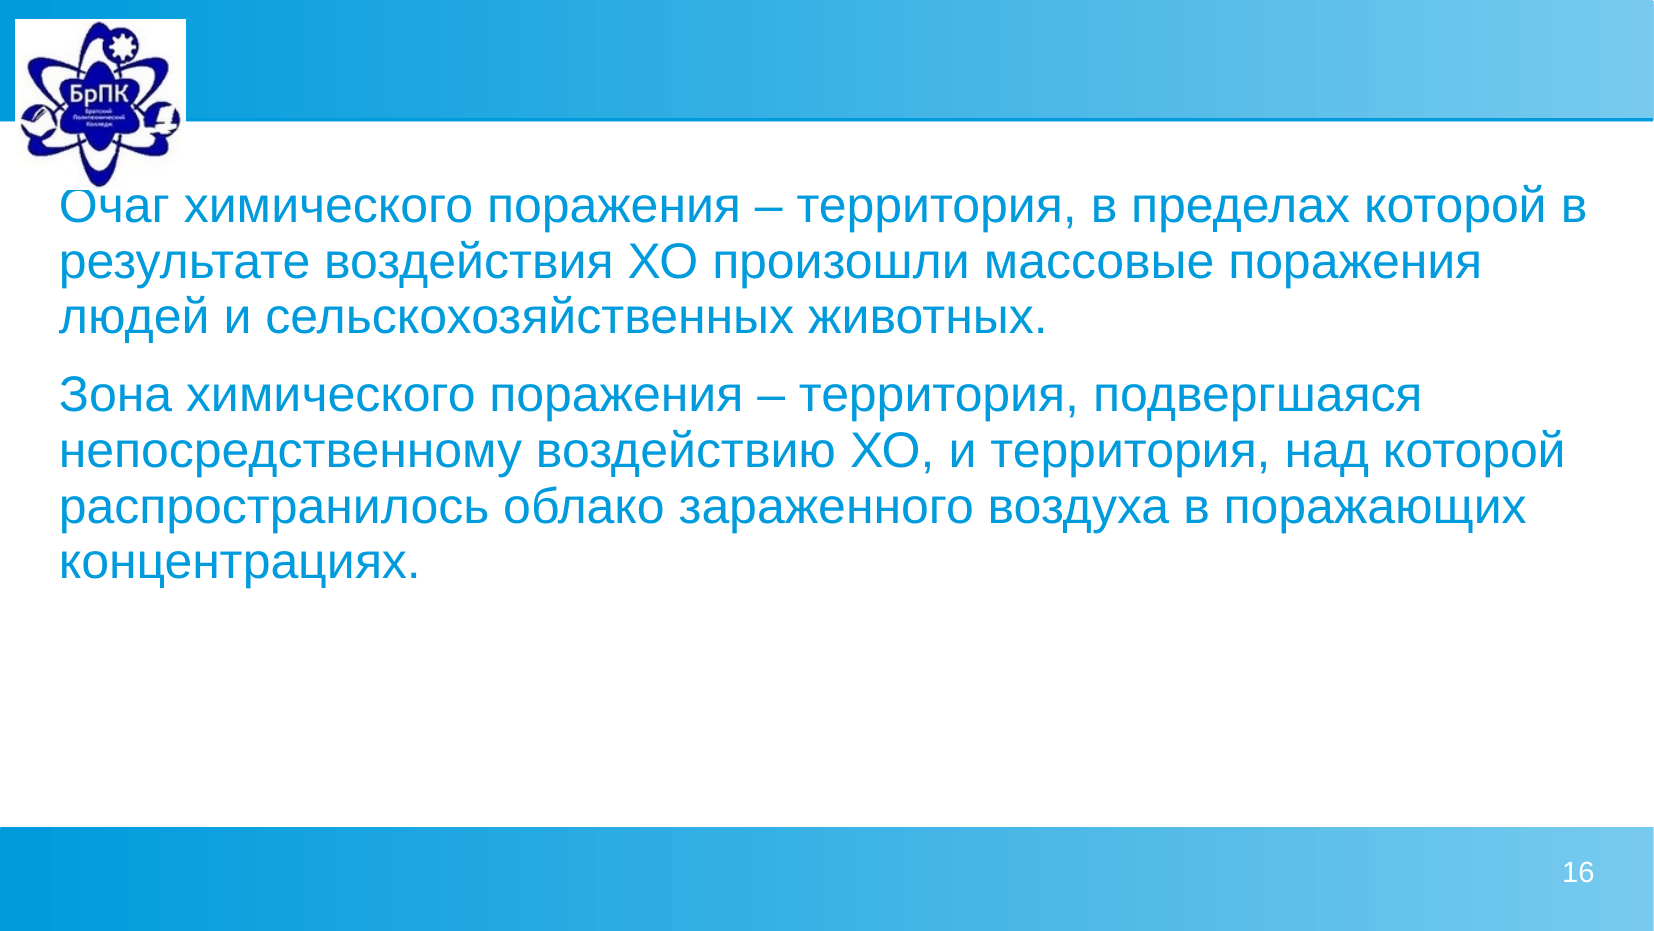

# Очаг химического поражения – территория, в пределах которой в результате воздействия ХО произошли массовые поражения людей и сельскохозяйственных животных.
Зона химического поражения – территория, подвергшаяся непосредственному воздействию ХО, и территория, над которой распространилось облако зараженного воздуха в поражающих концентрациях.
16